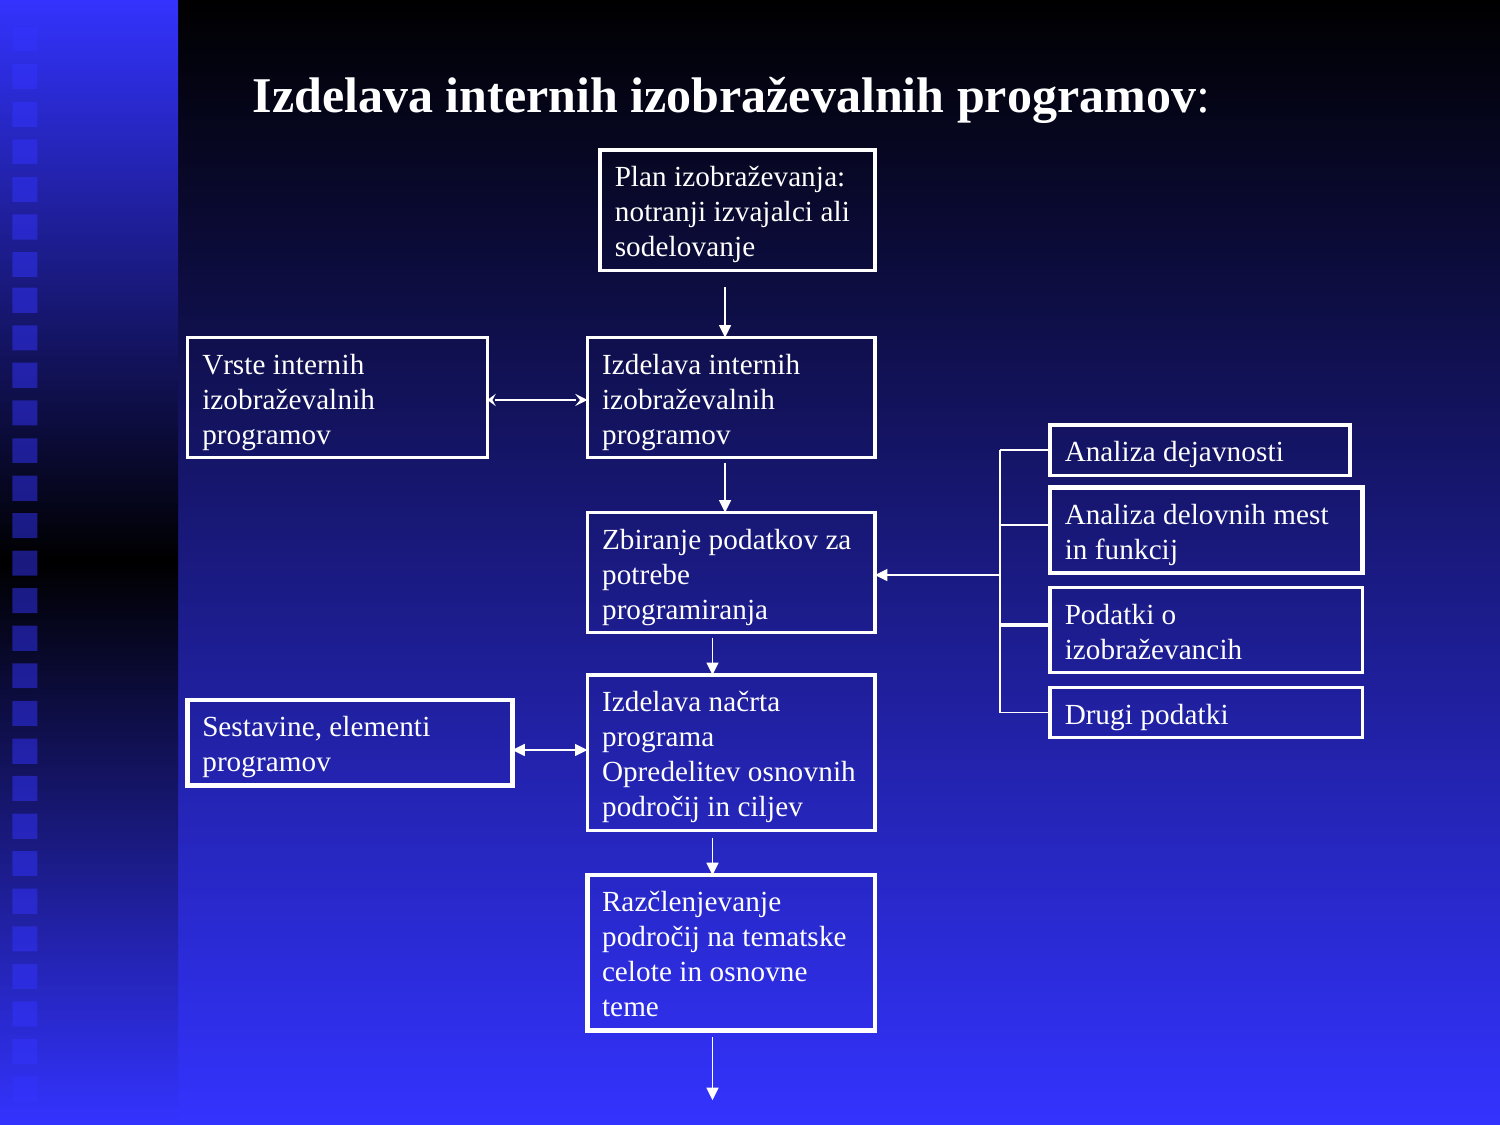

Izdelava internih izobraževalnih programov:
Plan izobraževanja:
notranji izvajalci ali sodelovanje
Vrste internih izobraževalnih programov
Izdelava internih izobraževalnih programov
Analiza dejavnosti
Analiza delovnih mest in funkcij
Zbiranje podatkov za potrebe programiranja
Podatki o izobraževancih
Izdelava načrta programa Opredelitev osnovnih področij in ciljev
Drugi podatki
Sestavine, elementi programov
Razčlenjevanje področij na tematske celote in osnovne teme